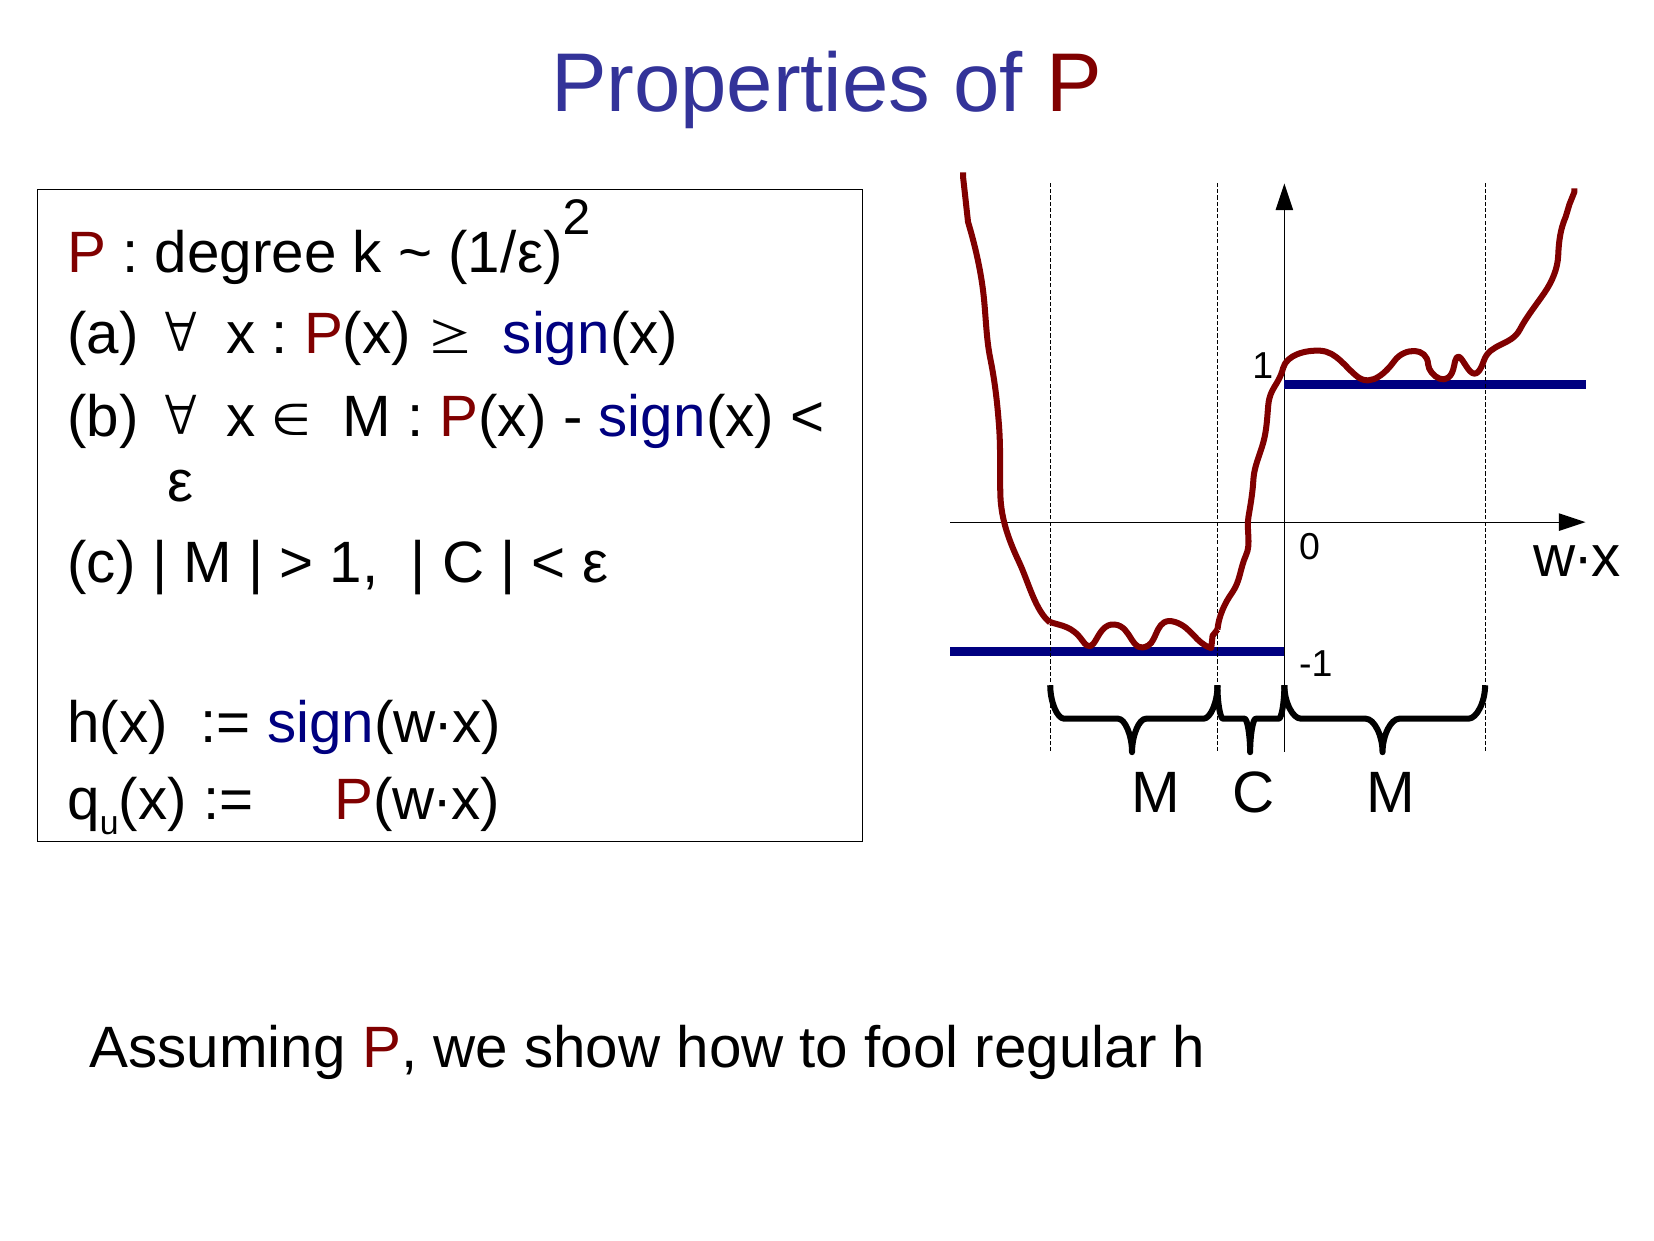

# Properties of P
P : degree k ~ (1/ε)2
(a)  x : P(x)  sign(x)
(b)  x  M : P(x) - sign(x) < ε
(c) | M | > 1, | C | < ε
h(x) := sign(w∙x)
qu(x) := P(w∙x)
1
0
w∙x
-1
M
C
M
Assuming P, we show how to fool regular h